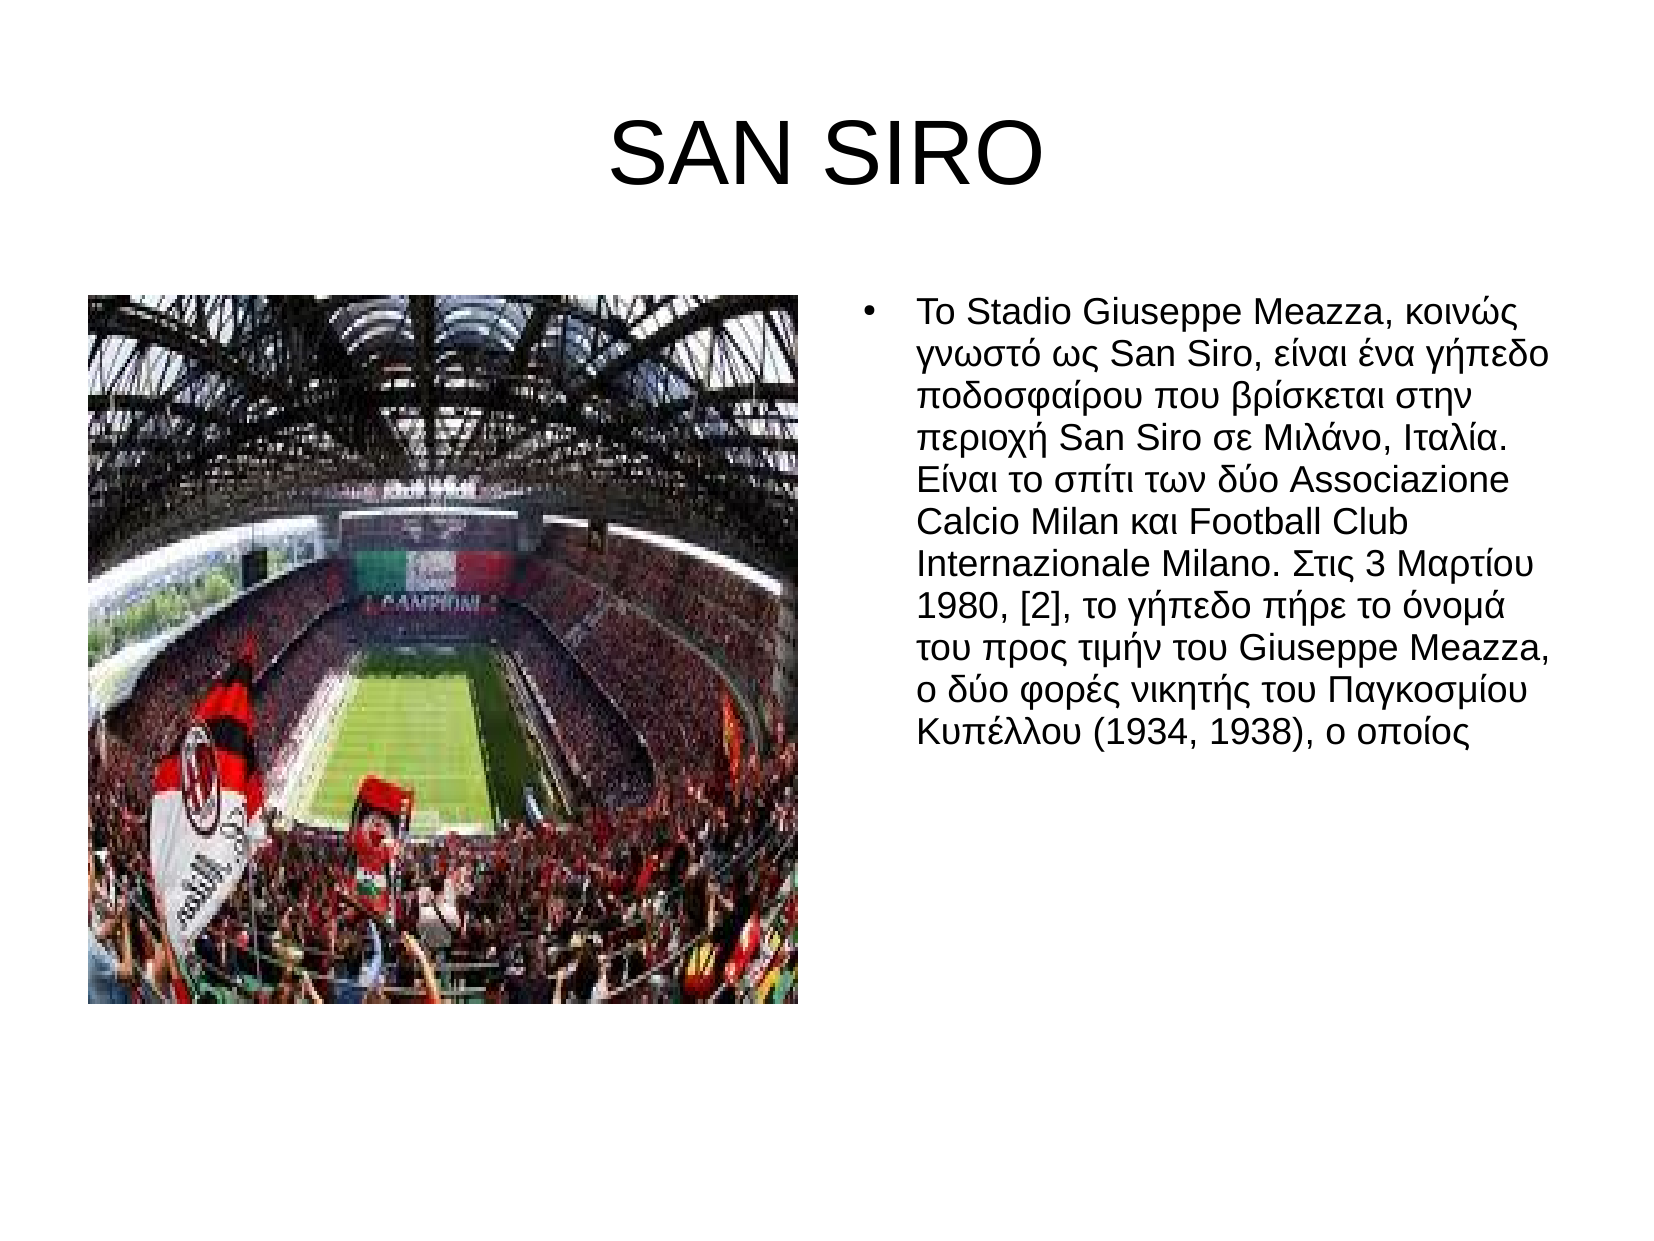

# SAN SIRO
Το Stadio Giuseppe Meazza, κοινώς γνωστό ως San Siro, είναι ένα γήπεδο ποδοσφαίρου που βρίσκεται στην περιοχή San Siro σε Μιλάνο, Ιταλία. Είναι το σπίτι των δύο Associazione Calcio Milan και Football Club Internazionale Milano. Στις 3 Μαρτίου 1980, [2], το γήπεδο πήρε το όνομά του προς τιμήν του Giuseppe Meazza, ο δύο φορές νικητής του Παγκοσμίου Κυπέλλου (1934, 1938), ο οποίος